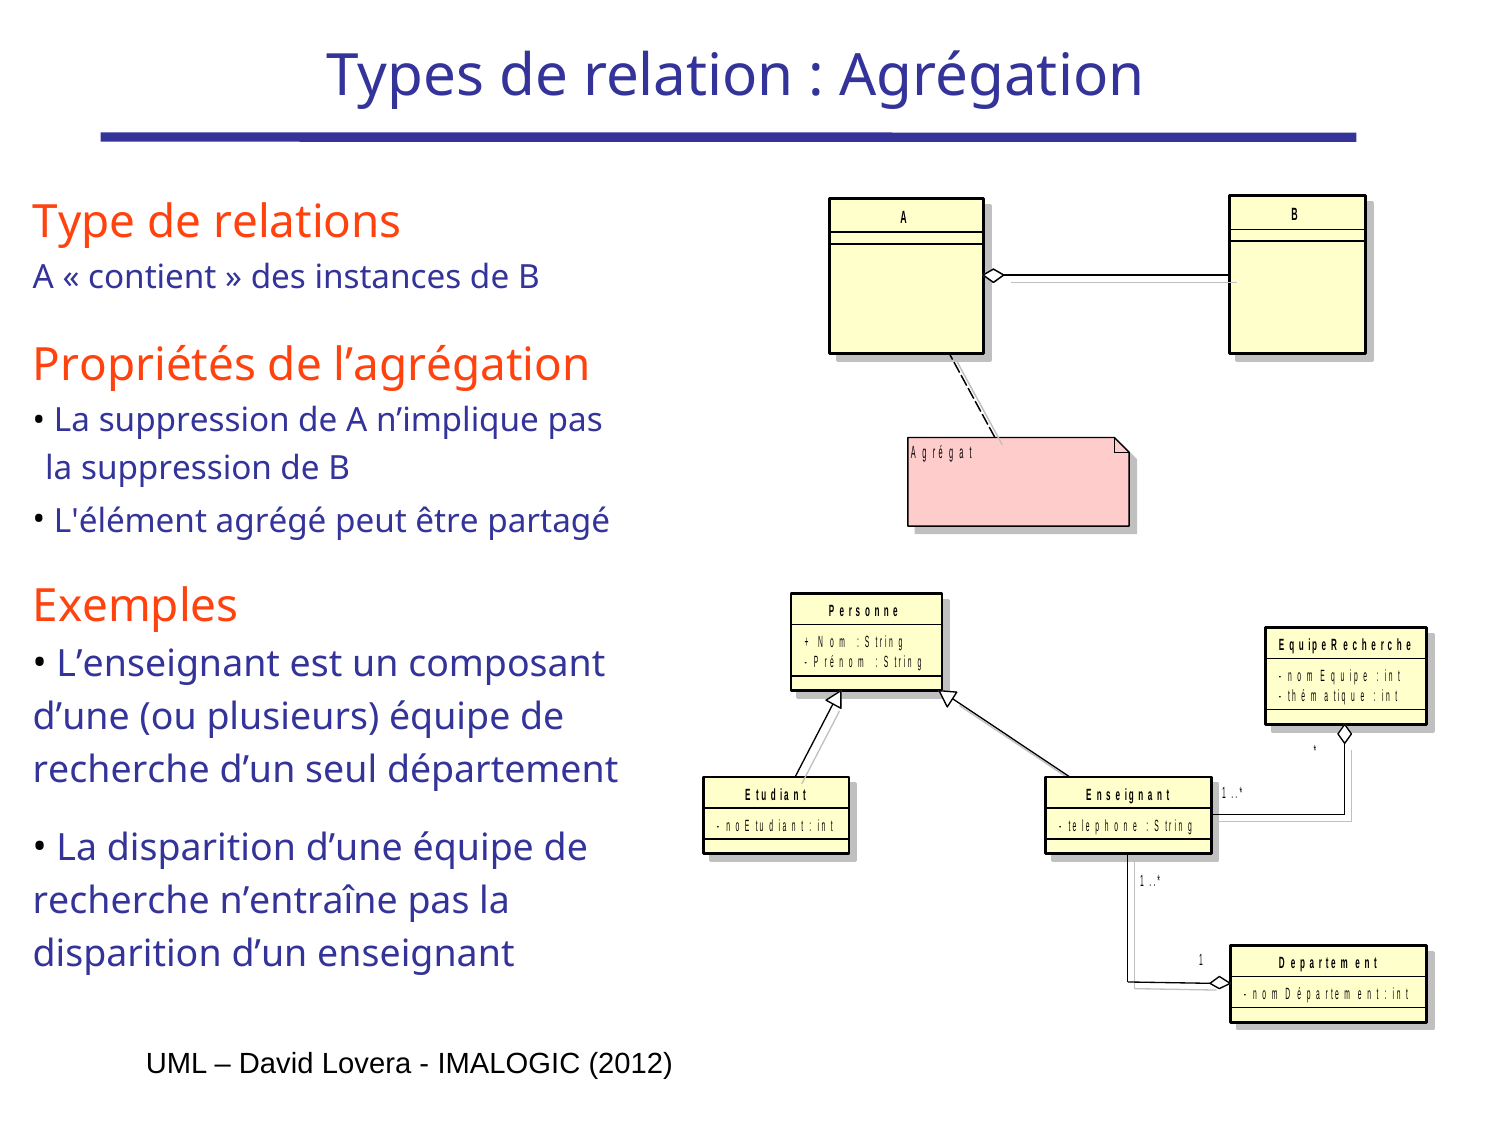

Types de relation : Agrégation
# Type de relations
A « contient » des instances de B
Propriétés de l’agrégation
 La suppression de A n’implique pas
la suppression de B
 L'élément agrégé peut être partagé
Exemples
 L’enseignant est un composant
d’une (ou plusieurs) équipe de
recherche d’un seul département
 La disparition d’une équipe de
recherche n’entraîne pas la
disparition d’un enseignant
UML – David Lovera - IMALOGIC (2012)